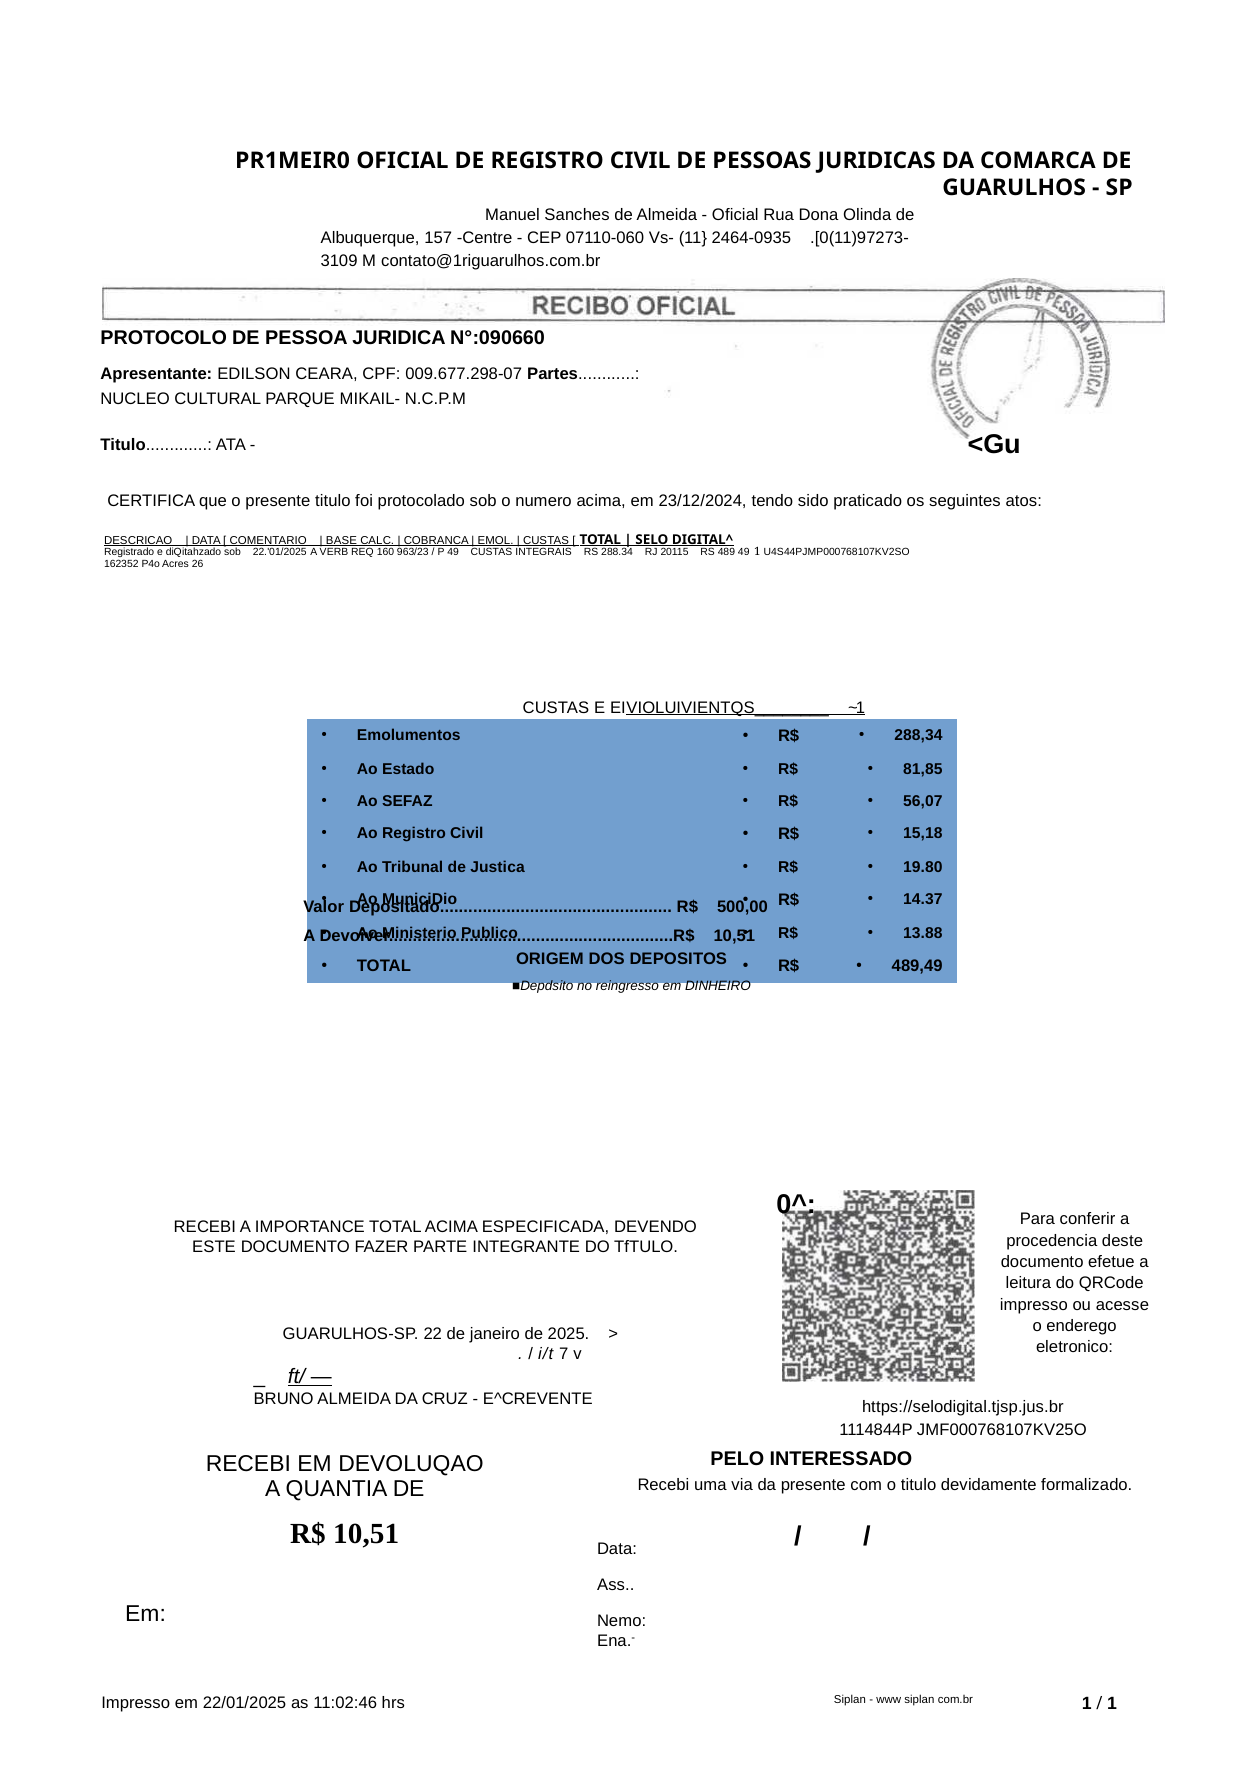

PR1MEIR0 OFICIAL DE REGISTRO CIVIL DE PESSOAS JURIDICAS DA COMARCA DE GUARULHOS - SP
Manuel Sanches de Almeida - Oficial Rua Dona Olinda de Albuquerque, 157 -Centre - CEP 07110-060 Vs- (11} 2464-0935 .[0(11)97273-3109 M contato@1riguarulhos.com.br
PROTOCOLO DE PESSOA JURIDICA N°:090660
Apresentante: EDILSON CEARA, CPF: 009.677.298-07 Partes............: NUCLEO CULTURAL PARQUE MIKAIL- N.C.P.M
<Gu
Titulo.............: ATA -
CERTIFICA que o presente titulo foi protocolado sob o numero acima, em 23/12/2024, tendo sido praticado os seguintes atos:
DESCRICAO | DATA [ COMENTARIO | BASE CALC. | COBRANCA | EMOL. | CUSTAS [ TOTAL | SELO DIGITAL^
Registrado e diQitahzado sob 22.'01/2025 a VERB REQ 160 963/23 / P 49 CUSTAS INTEGRAIS RS 288.34 RJ 20115 RS 489 49 1 U4S44PJMP000768107KV2SO
162352 P4o Acres 26
CUSTAS E EIVIOLUIVIENTQS________ ~1
| Emolumentos | R$ | 288,34 |
| --- | --- | --- |
| Ao Estado | R$ | 81,85 |
| Ao SEFAZ | R$ | 56,07 |
| Ao Registro Civil | R$ | 15,18 |
| Ao Tribunal de Justica | R$ | 19.80 |
| Ao MuniciDio | R$ | 14.37 |
| Ao Ministerio Publico | R$ | 13.88 |
| TOTAL | R$ | 489,49 |
Valor Depositado................................................. R$ 500,00
A Devoiver............................................................R$ 10,51
ORIGEM DOS DEPOSITOS
■Depdsito no reingresso em DINHEIRO
0^:
Para conferir a procedencia deste documento efetue a leitura do QRCode impresso ou acesse o enderego eletronico:
RECEBI A IMPORTANCE TOTAL ACIMA ESPECIFICADA, DEVENDO ESTE DOCUMENTO FAZER PARTE INTEGRANTE DO TfTULO.
GUARULHOS-SP. 22 de janeiro de 2025. >
. / i/t 7 v
_ ft/ —
BRUNO ALMEIDA DA CRUZ - E^CREVENTE
https://selodigital.tjsp.jus.br 1114844P JMF000768107KV25O
PELO INTERESSADO
Recebi uma via da presente com o titulo devidamente formalizado.
RECEBI EM DEVOLUQAO A QUANTIA DE
R$ 10,51
/
/
Data:
Ass..
Nemo:
Ena.-
Em:
1 / 1
Impresso em 22/01/2025 as 11:02:46 hrs
Siplan - www siplan com.br